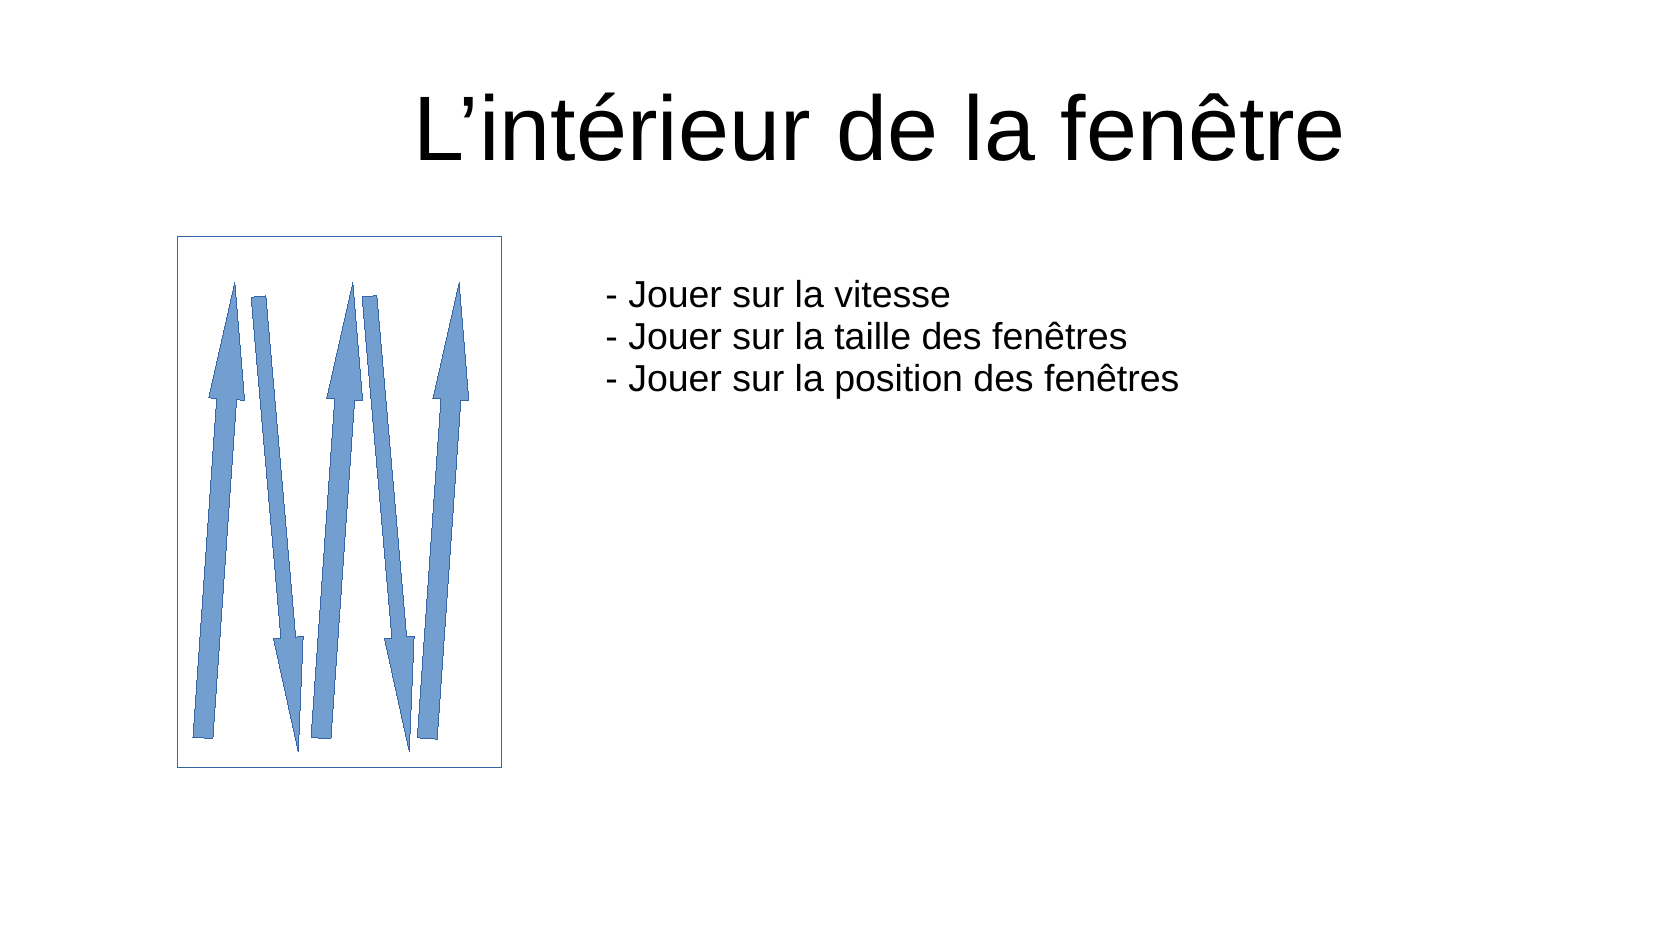

# L’intérieur de la fenêtre
- Jouer sur la vitesse
- Jouer sur la taille des fenêtres
- Jouer sur la position des fenêtres